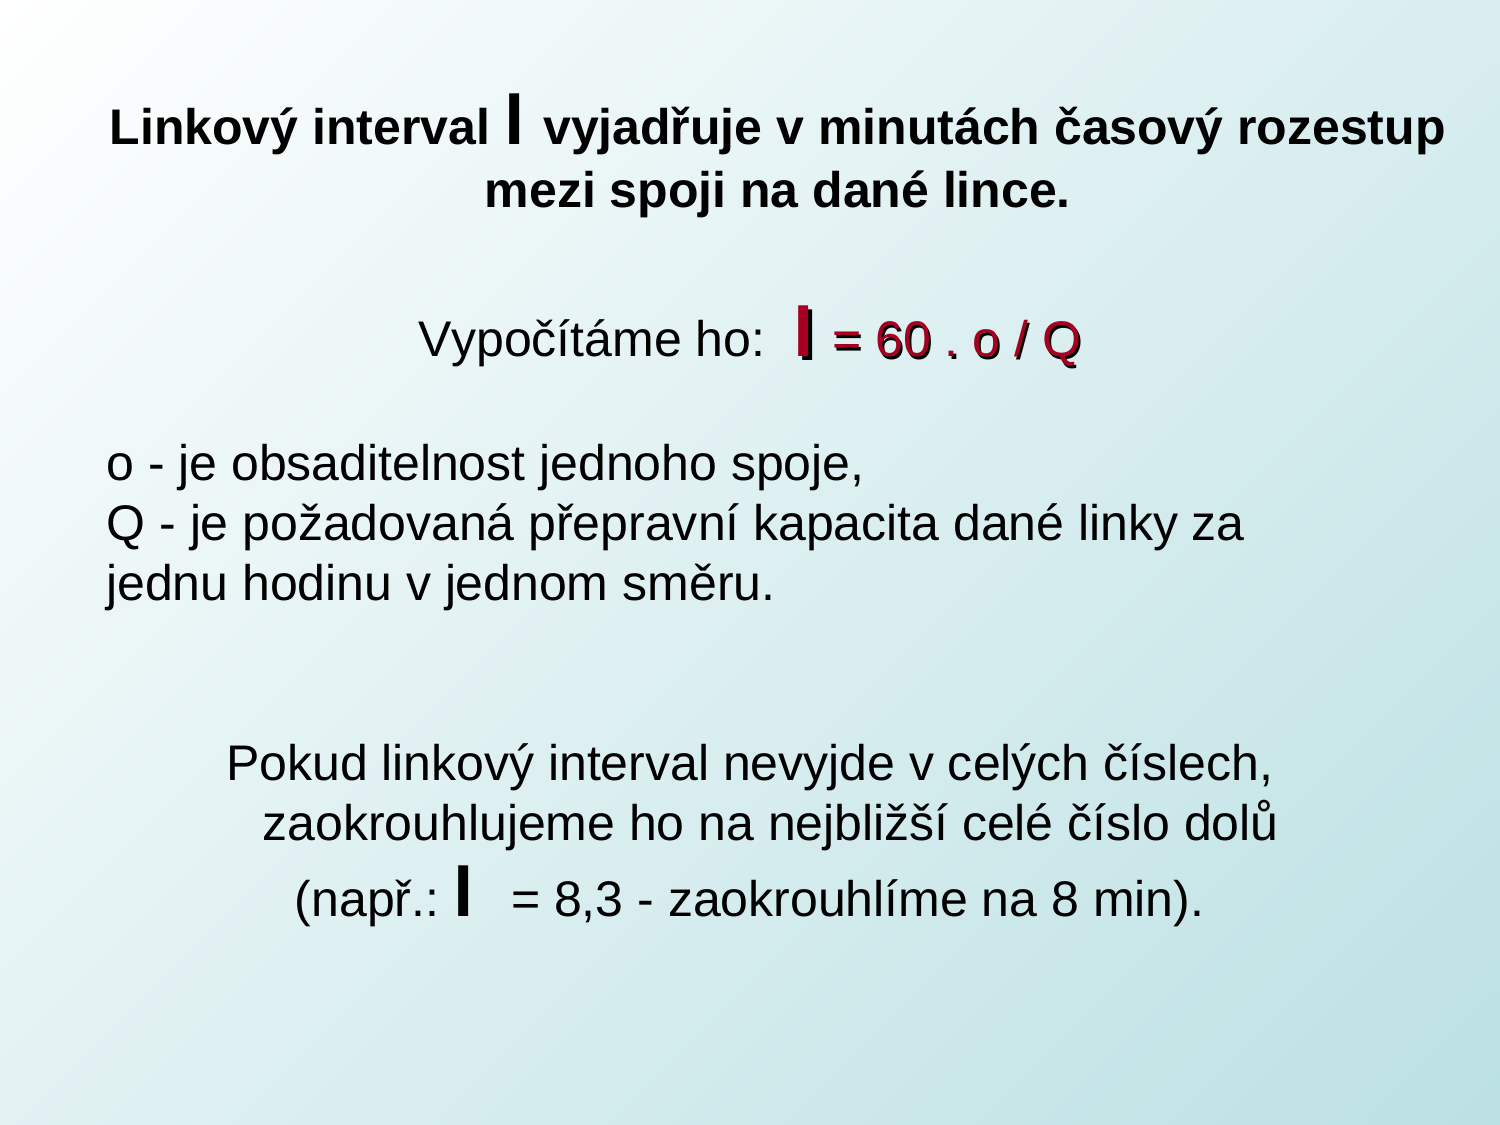

# Linkový interval l vyjadřuje v minutách časový rozestup mezi spoji na dané lince.
Vypočítáme ho: l = 60 . o / Q
	o - je obsaditelnost jednoho spoje,
	Q - je požadovaná přepravní kapacita dané linky za 	jednu hodinu v jednom směru.
Pokud linkový interval nevyjde v celých číslech, zaokrouhlujeme ho na nejbližší celé číslo dolů
(např.: l = 8,3 - zaokrouhlíme na 8 min).